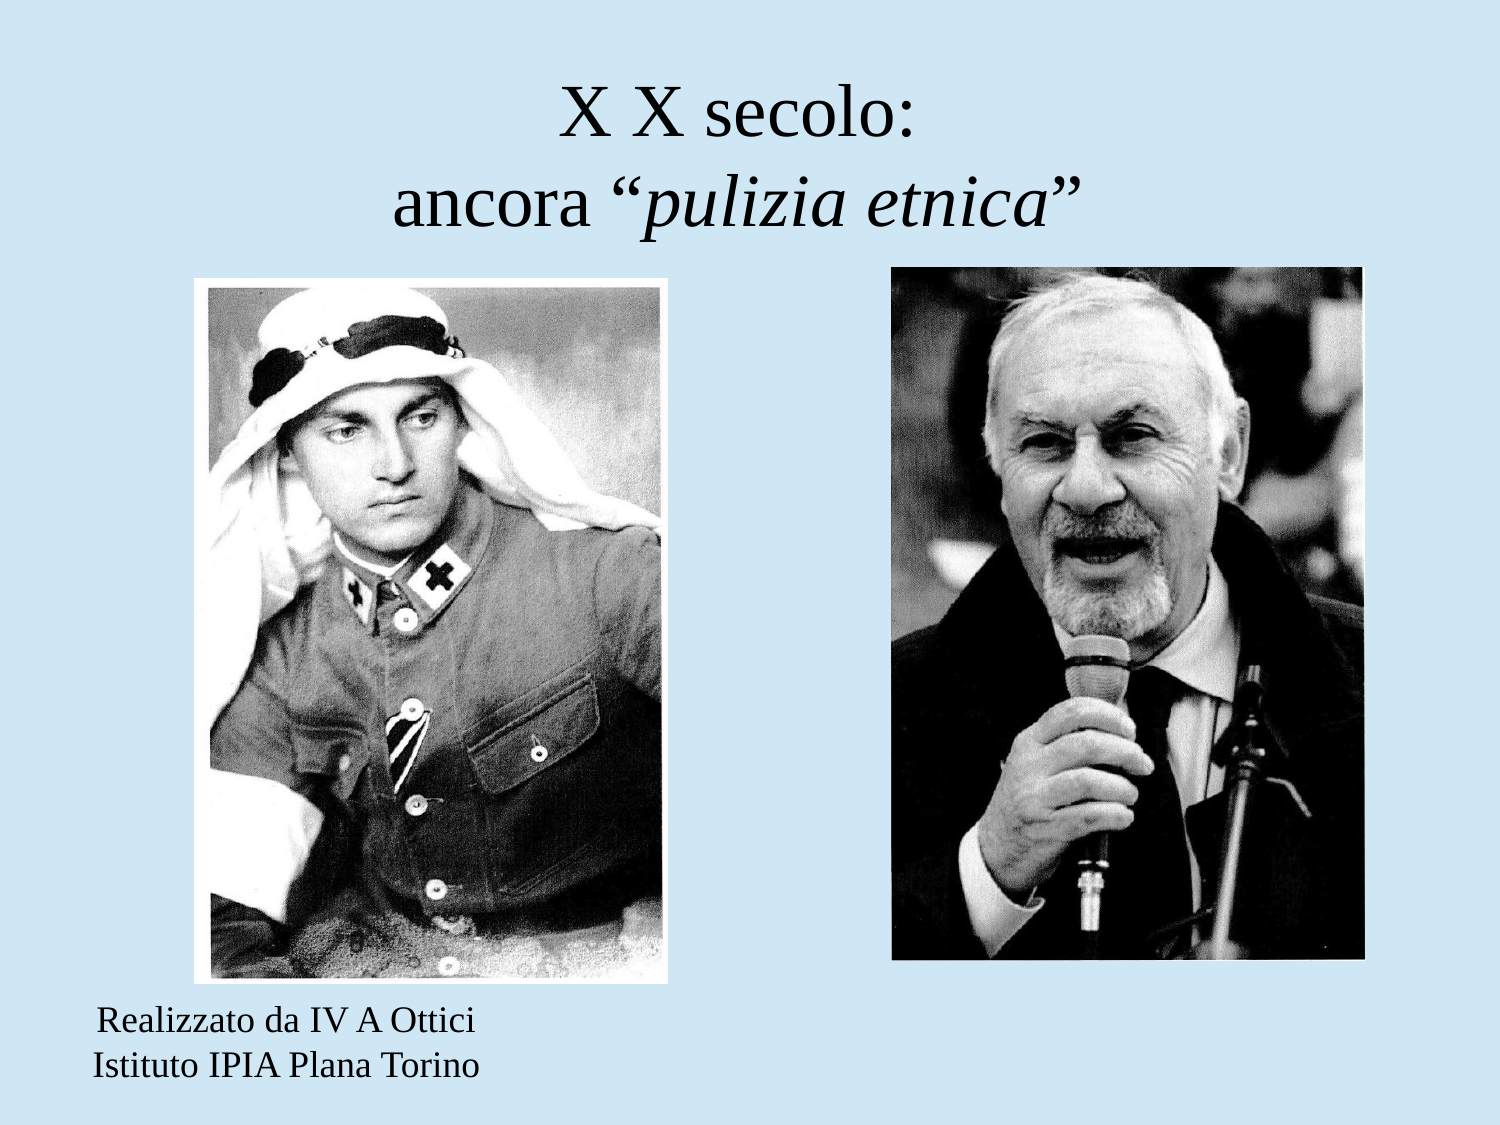

# X X secolo: ancora “pulizia etnica”
Realizzato da IV A Ottici
Istituto IPIA Plana Torino